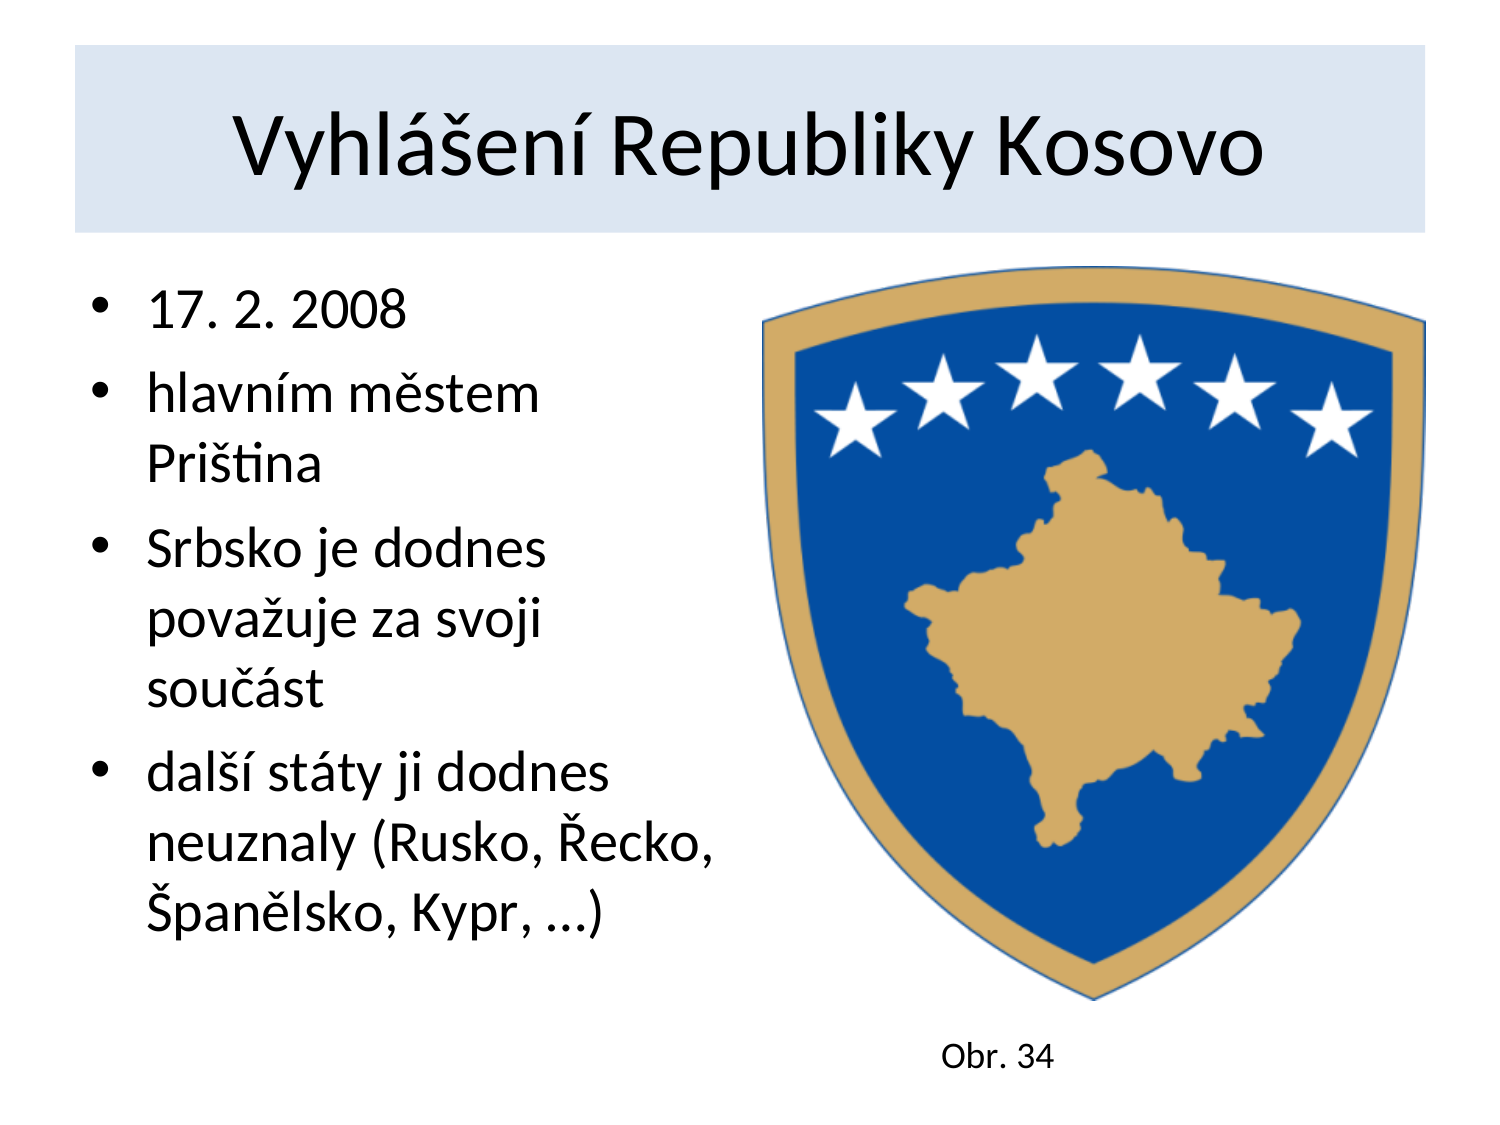

# Vyhlášení Republiky Kosovo
17. 2. 2008
hlavním městem Priština
Srbsko je dodnes považuje za svoji součást
další státy ji dodnes neuznaly (Rusko, Řecko, Španělsko, Kypr, …)
Obr. 34